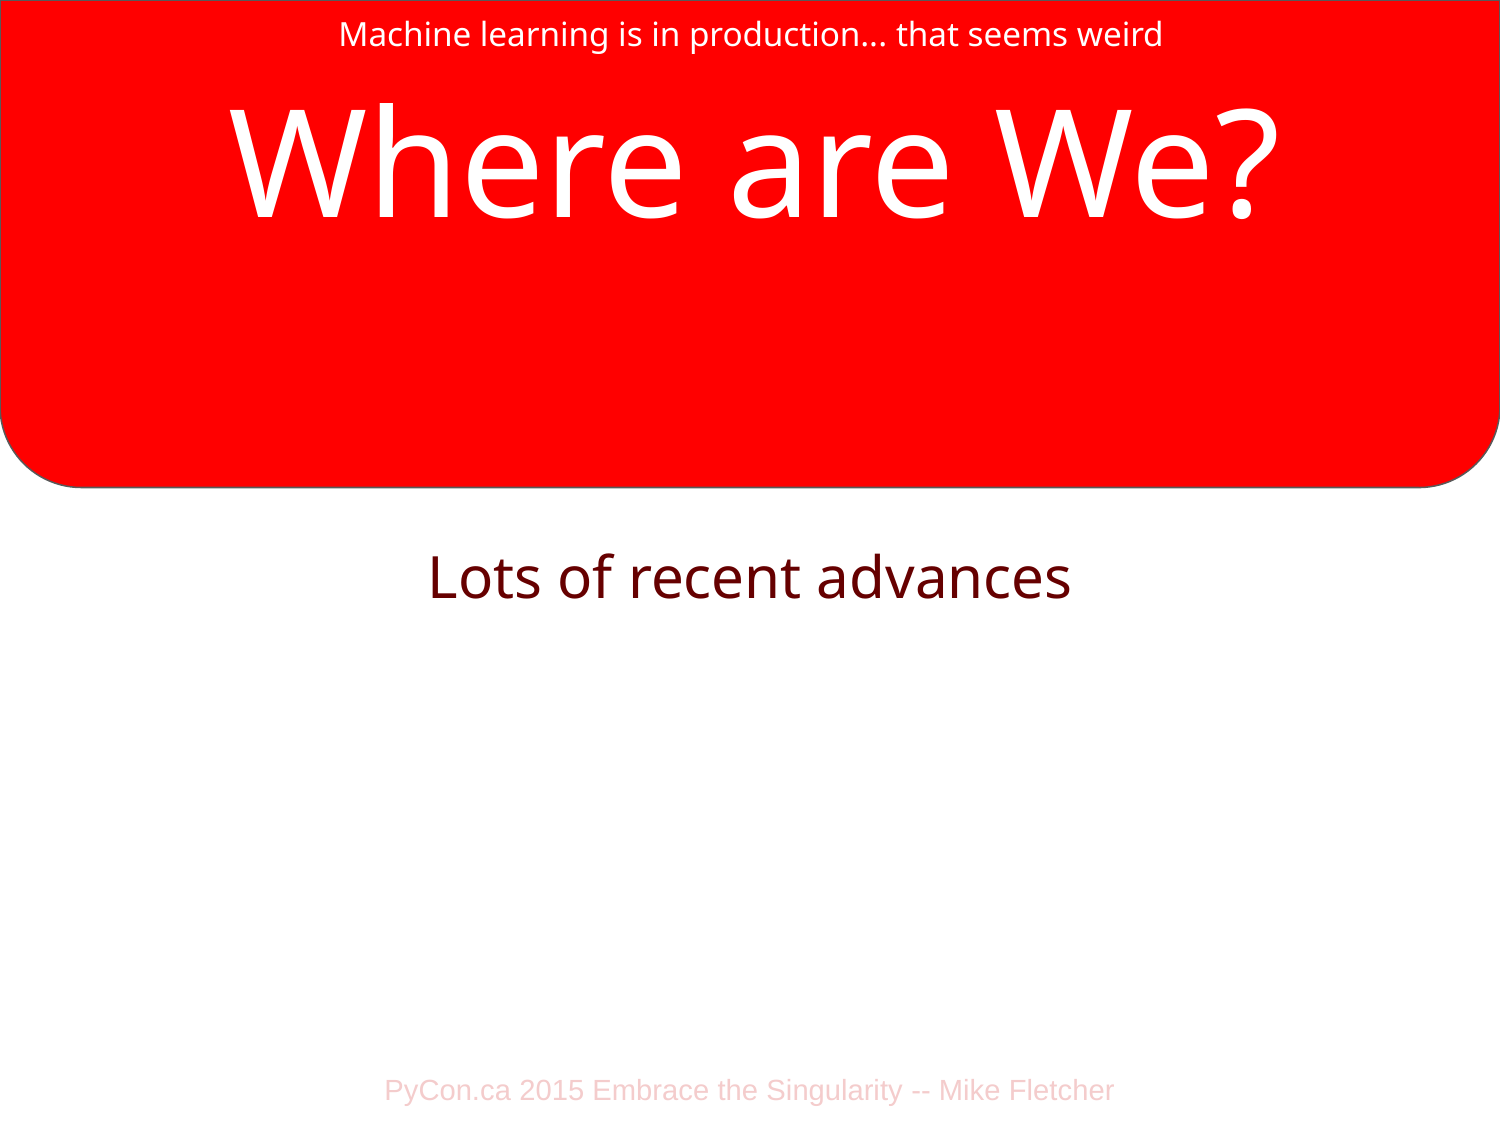

Machine learning is in production... that seems weird
# Where are We?
Lots of recent advances